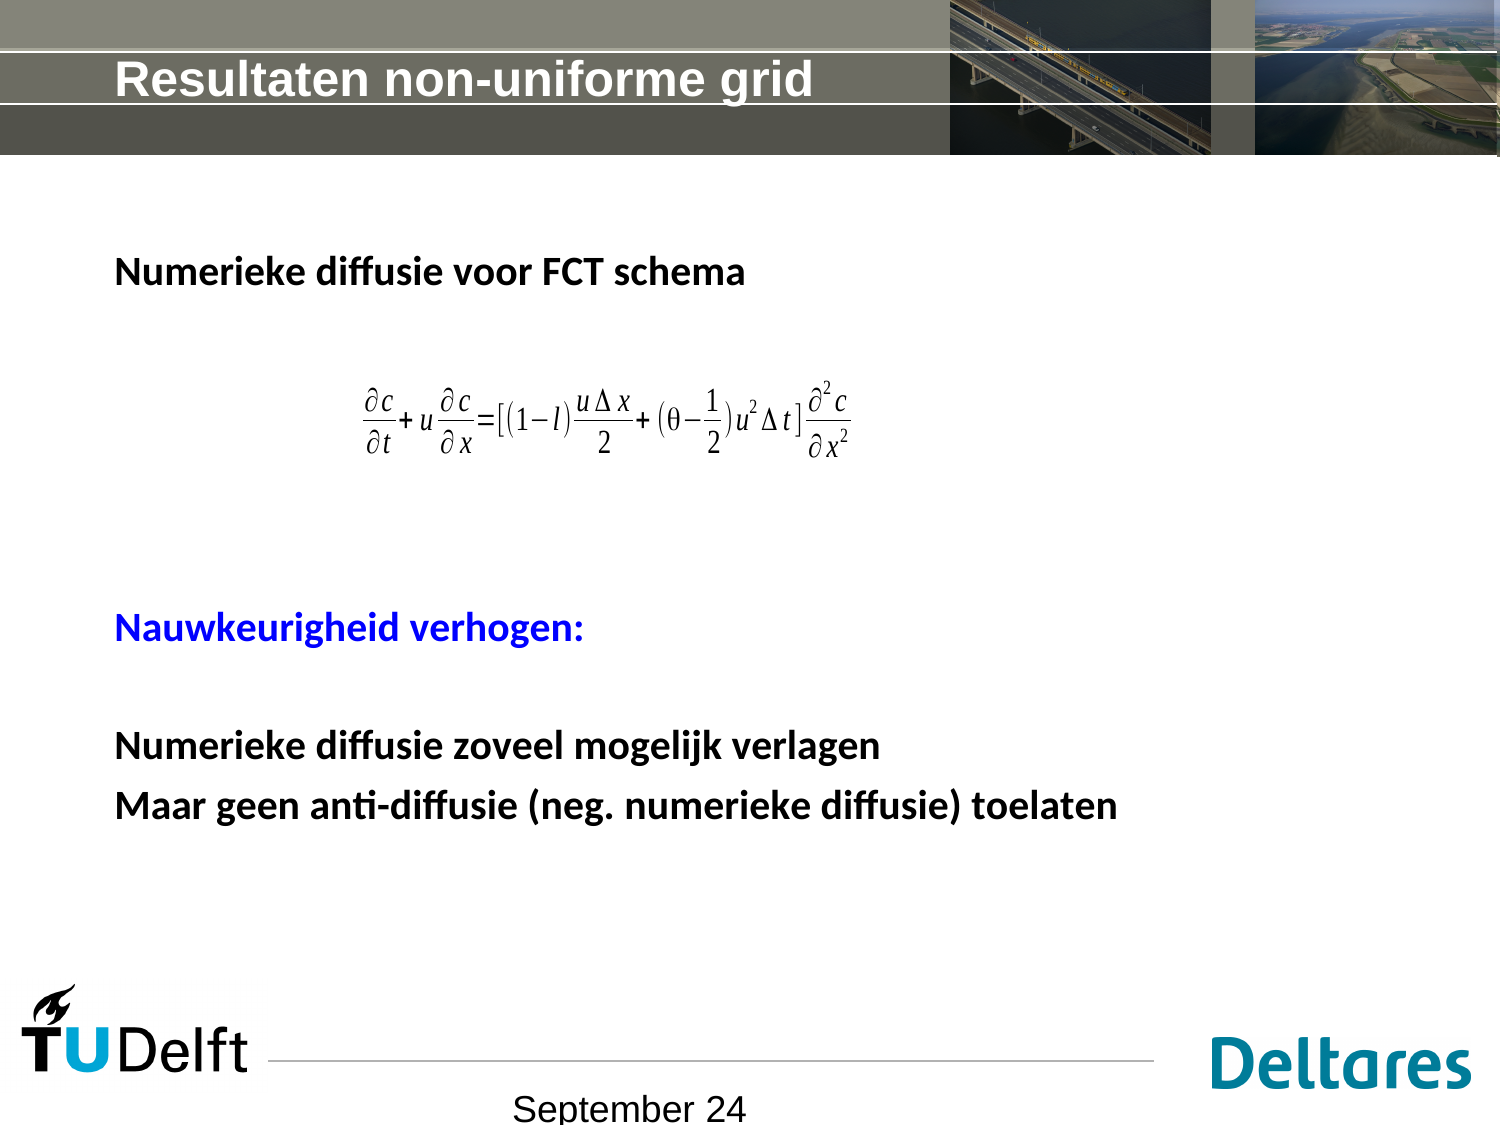

# Resultaten non-uniforme grid
Numerieke diffusie voor FCT schema
Nauwkeurigheid verhogen:
Numerieke diffusie zoveel mogelijk verlagen
Maar geen anti-diffusie (neg. numerieke diffusie) toelaten